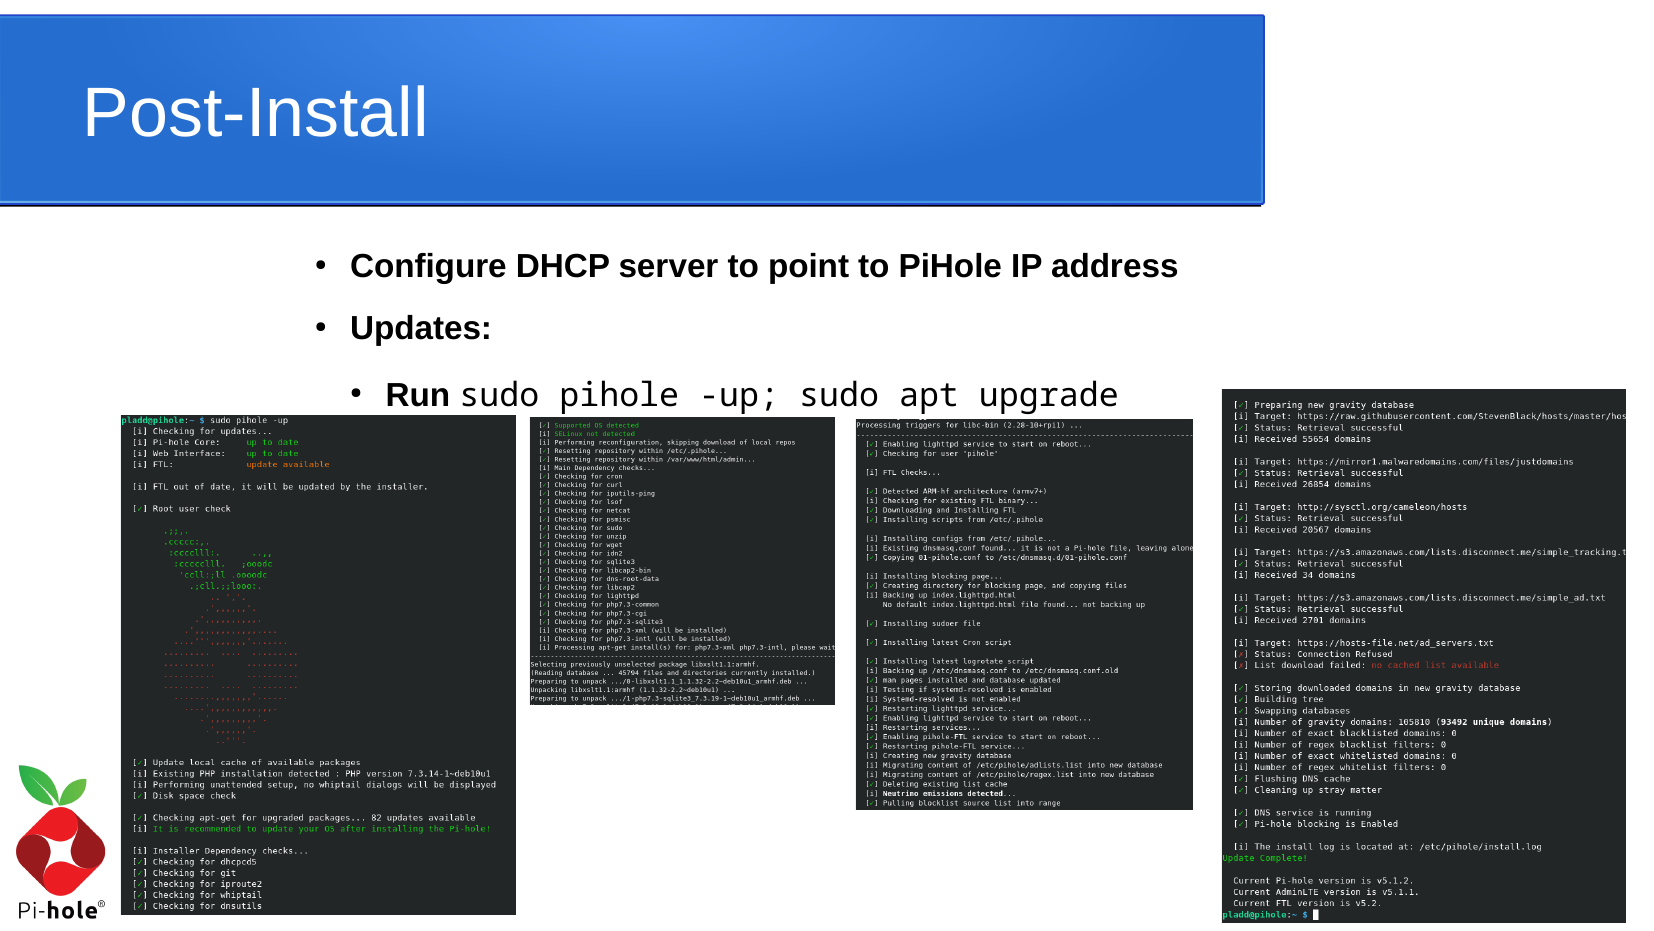

# Post-Install
Configure DHCP server to point to PiHole IP address
Updates:
Run sudo pihole -up; sudo apt upgrade